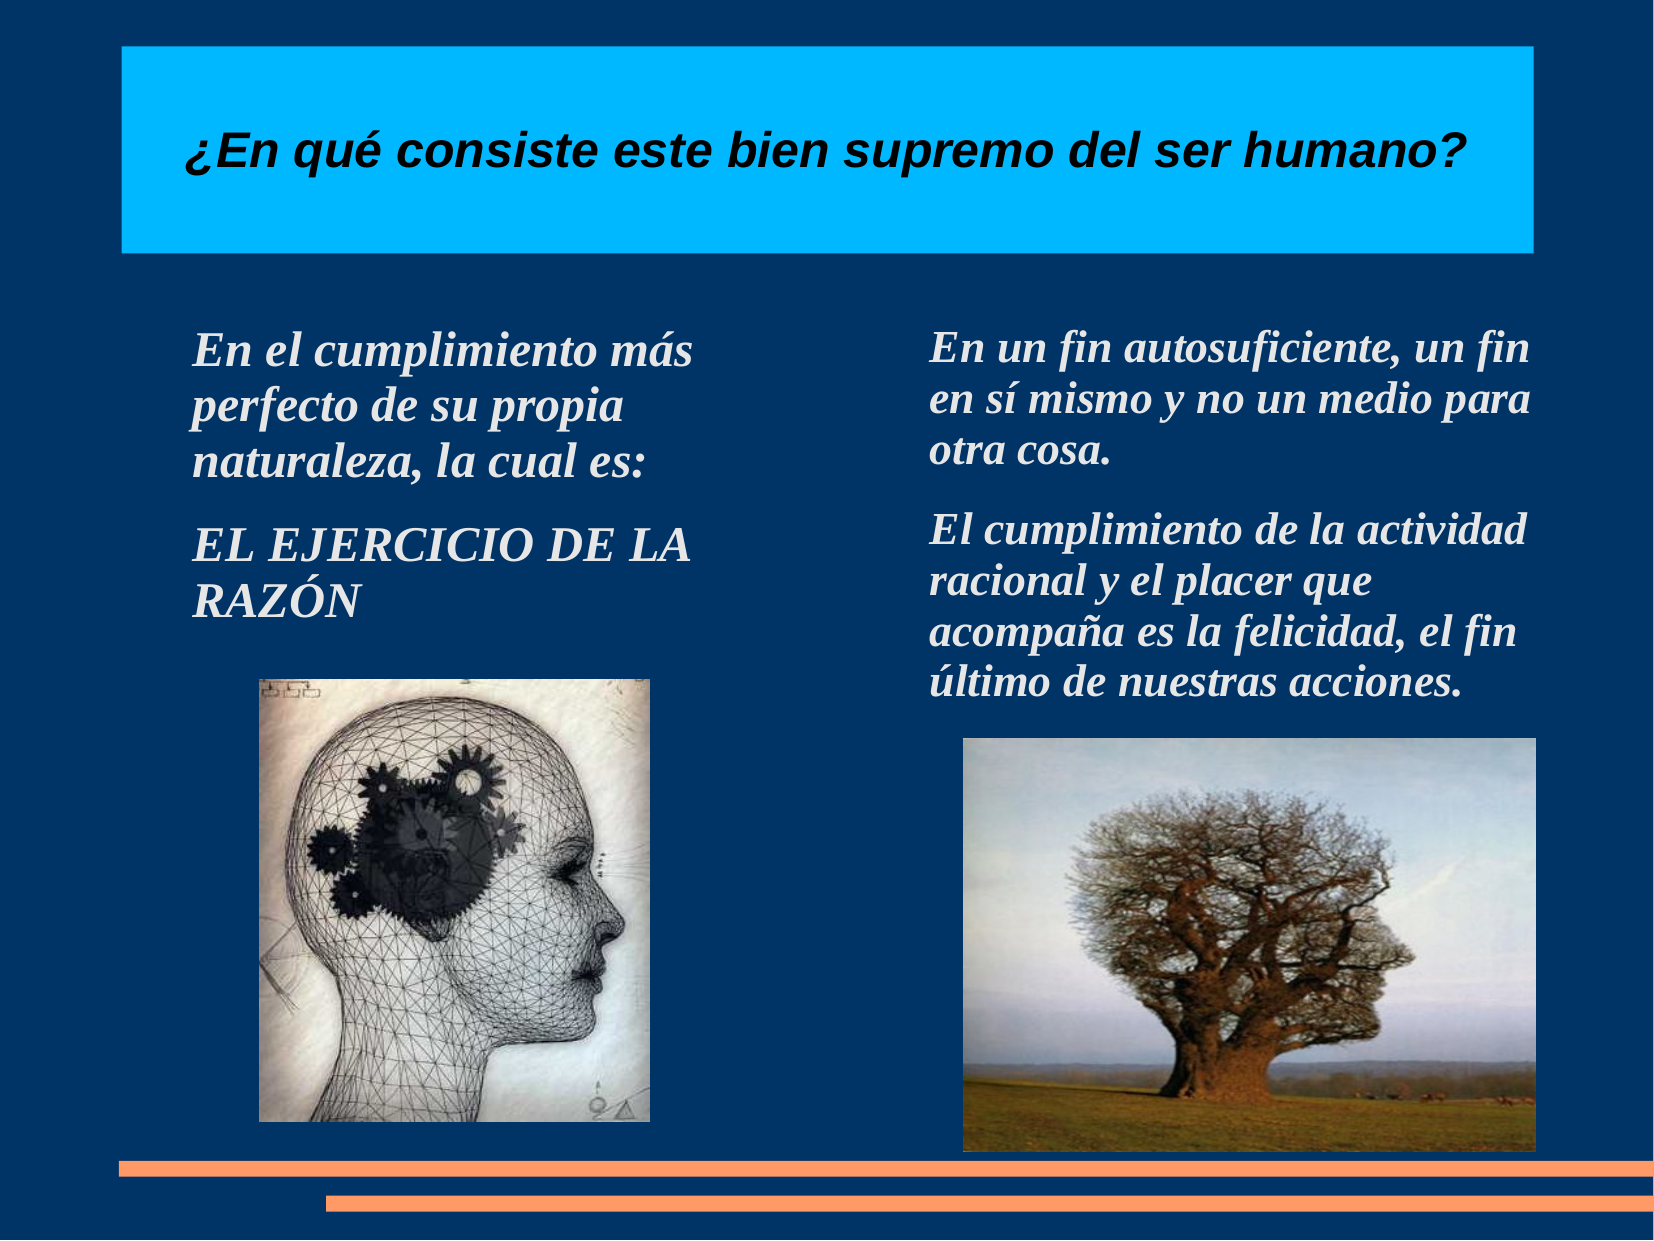

# ¿En qué consiste este bien supremo del ser humano?
En el cumplimiento más perfecto de su propia naturaleza, la cual es:
EL EJERCICIO DE LA RAZÓN
En un fin autosuficiente, un fin en sí mismo y no un medio para otra cosa.
El cumplimiento de la actividad racional y el placer que acompaña es la felicidad, el fin último de nuestras acciones.